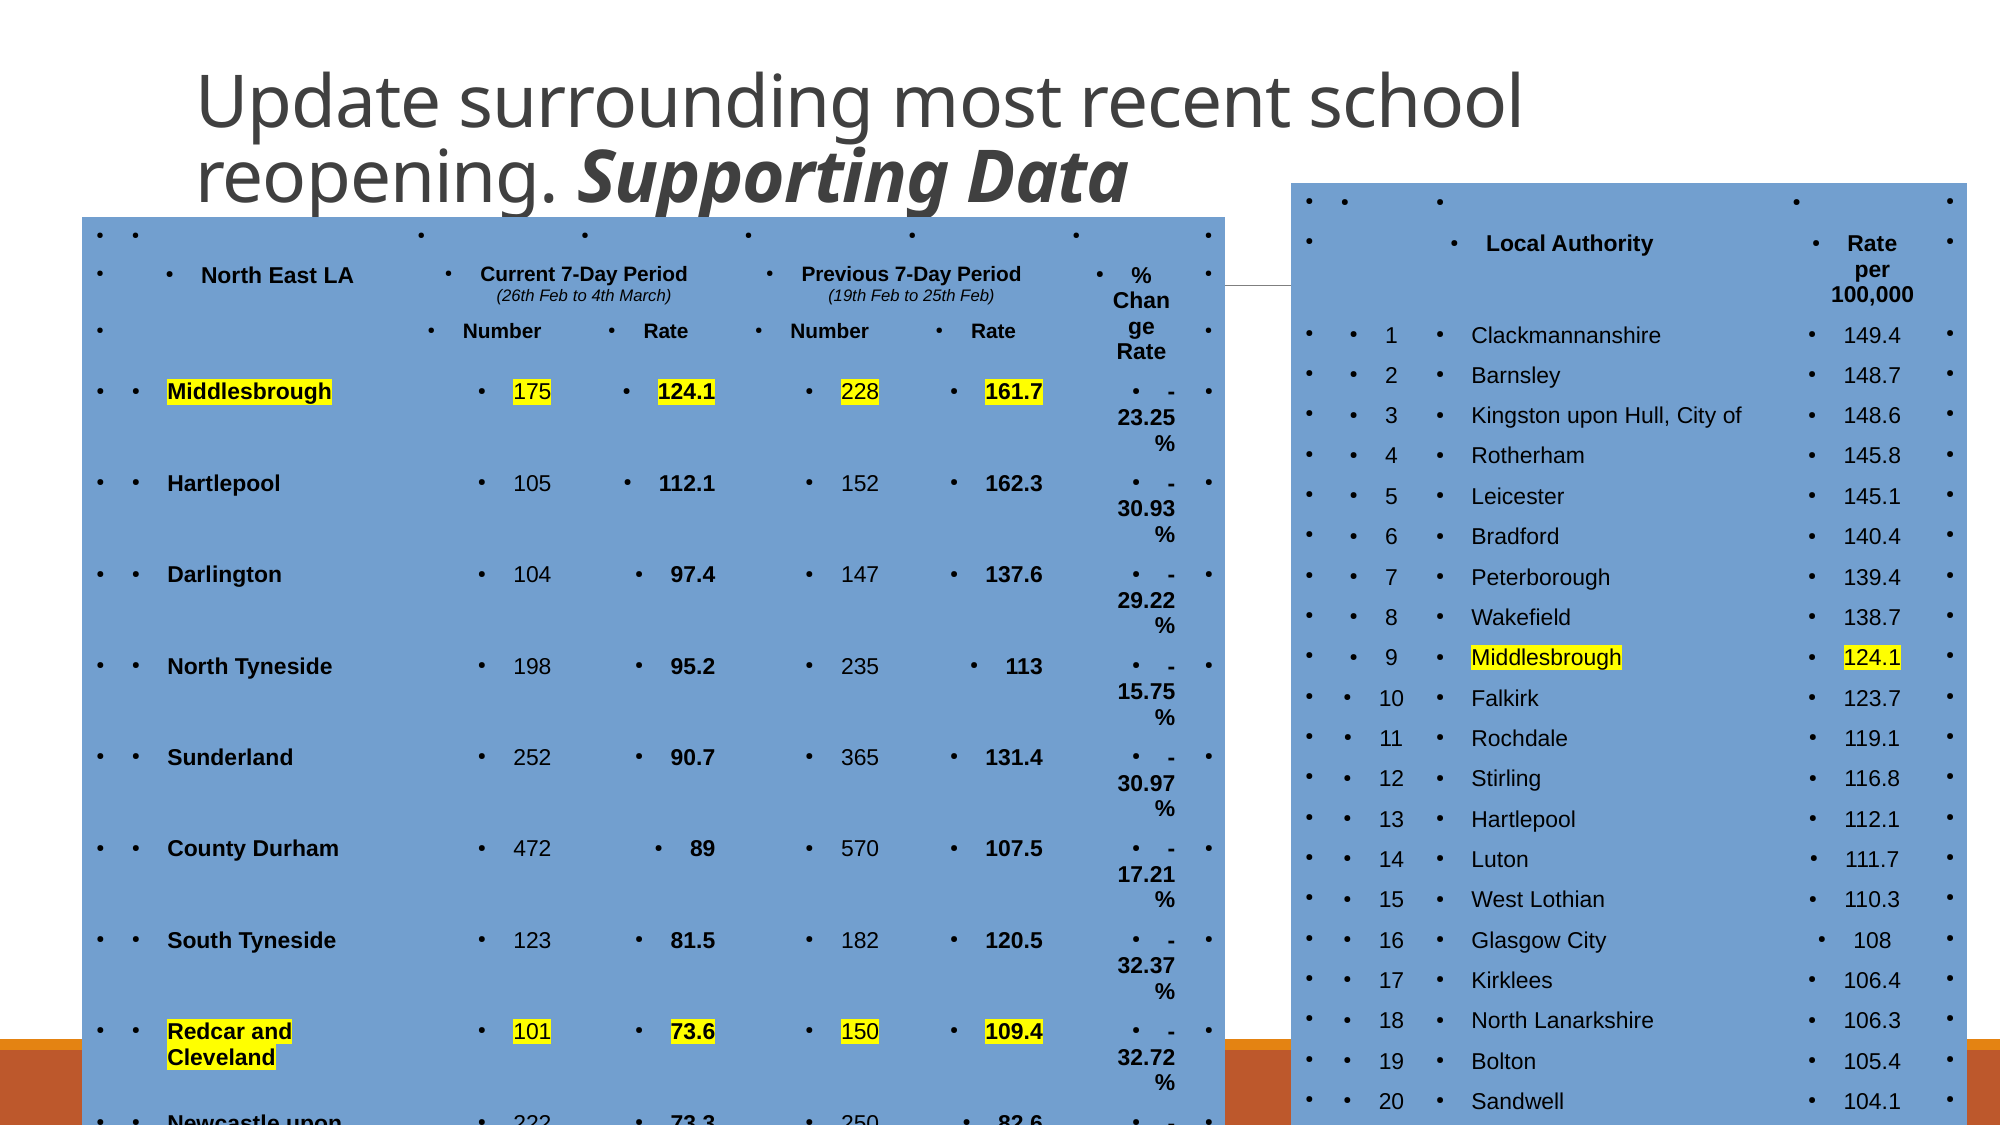

# Update surrounding most recent school reopening. Supporting Data
| | | | | |
| --- | --- | --- | --- | --- |
| | Local Authority | | Rate per 100,000 | |
| | 1 | Clackmannanshire | 149.4 | |
| | 2 | Barnsley | 148.7 | |
| | 3 | Kingston upon Hull, City of | 148.6 | |
| | 4 | Rotherham | 145.8 | |
| | 5 | Leicester | 145.1 | |
| | 6 | Bradford | 140.4 | |
| | 7 | Peterborough | 139.4 | |
| | 8 | Wakefield | 138.7 | |
| | 9 | Middlesbrough | 124.1 | |
| | 10 | Falkirk | 123.7 | |
| | 11 | Rochdale | 119.1 | |
| | 12 | Stirling | 116.8 | |
| | 13 | Hartlepool | 112.1 | |
| | 14 | Luton | 111.7 | |
| | 15 | West Lothian | 110.3 | |
| | 16 | Glasgow City | 108 | |
| | 17 | Kirklees | 106.4 | |
| | 18 | North Lanarkshire | 106.3 | |
| | 19 | Bolton | 105.4 | |
| | 20 | Sandwell | 104.1 | |
| | 71 | Redcar and Cleveland | 73.6 | |
| | | | | |
| | | | | | | | |
| --- | --- | --- | --- | --- | --- | --- | --- |
| | North East LA | Current 7-Day Period (26th Feb to 4th March) | | Previous 7-Day Period (19th Feb to 25th Feb) | | % Change Rate | |
| | | Number | Rate | Number | Rate | | |
| | Middlesbrough | 175 | 124.1 | 228 | 161.7 | -23.25% | |
| | Hartlepool | 105 | 112.1 | 152 | 162.3 | -30.93% | |
| | Darlington | 104 | 97.4 | 147 | 137.6 | -29.22% | |
| | North Tyneside | 198 | 95.2 | 235 | 113 | -15.75% | |
| | Sunderland | 252 | 90.7 | 365 | 131.4 | -30.97% | |
| | County Durham | 472 | 89 | 570 | 107.5 | -17.21% | |
| | South Tyneside | 123 | 81.5 | 182 | 120.5 | -32.37% | |
| | Redcar and Cleveland | 101 | 73.6 | 150 | 109.4 | -32.72% | |
| | Newcastle upon Tyne | 222 | 73.3 | 250 | 82.6 | -11.26% | |
| | Gateshead | 122 | 60.4 | 201 | 99.5 | -39.30% | |
| | Northumberland | 182 | 56.4 | 284 | 88.1 | -35.98% | |
| | | | | | | | |
| | | | | | | | |
| | | | | | | | |